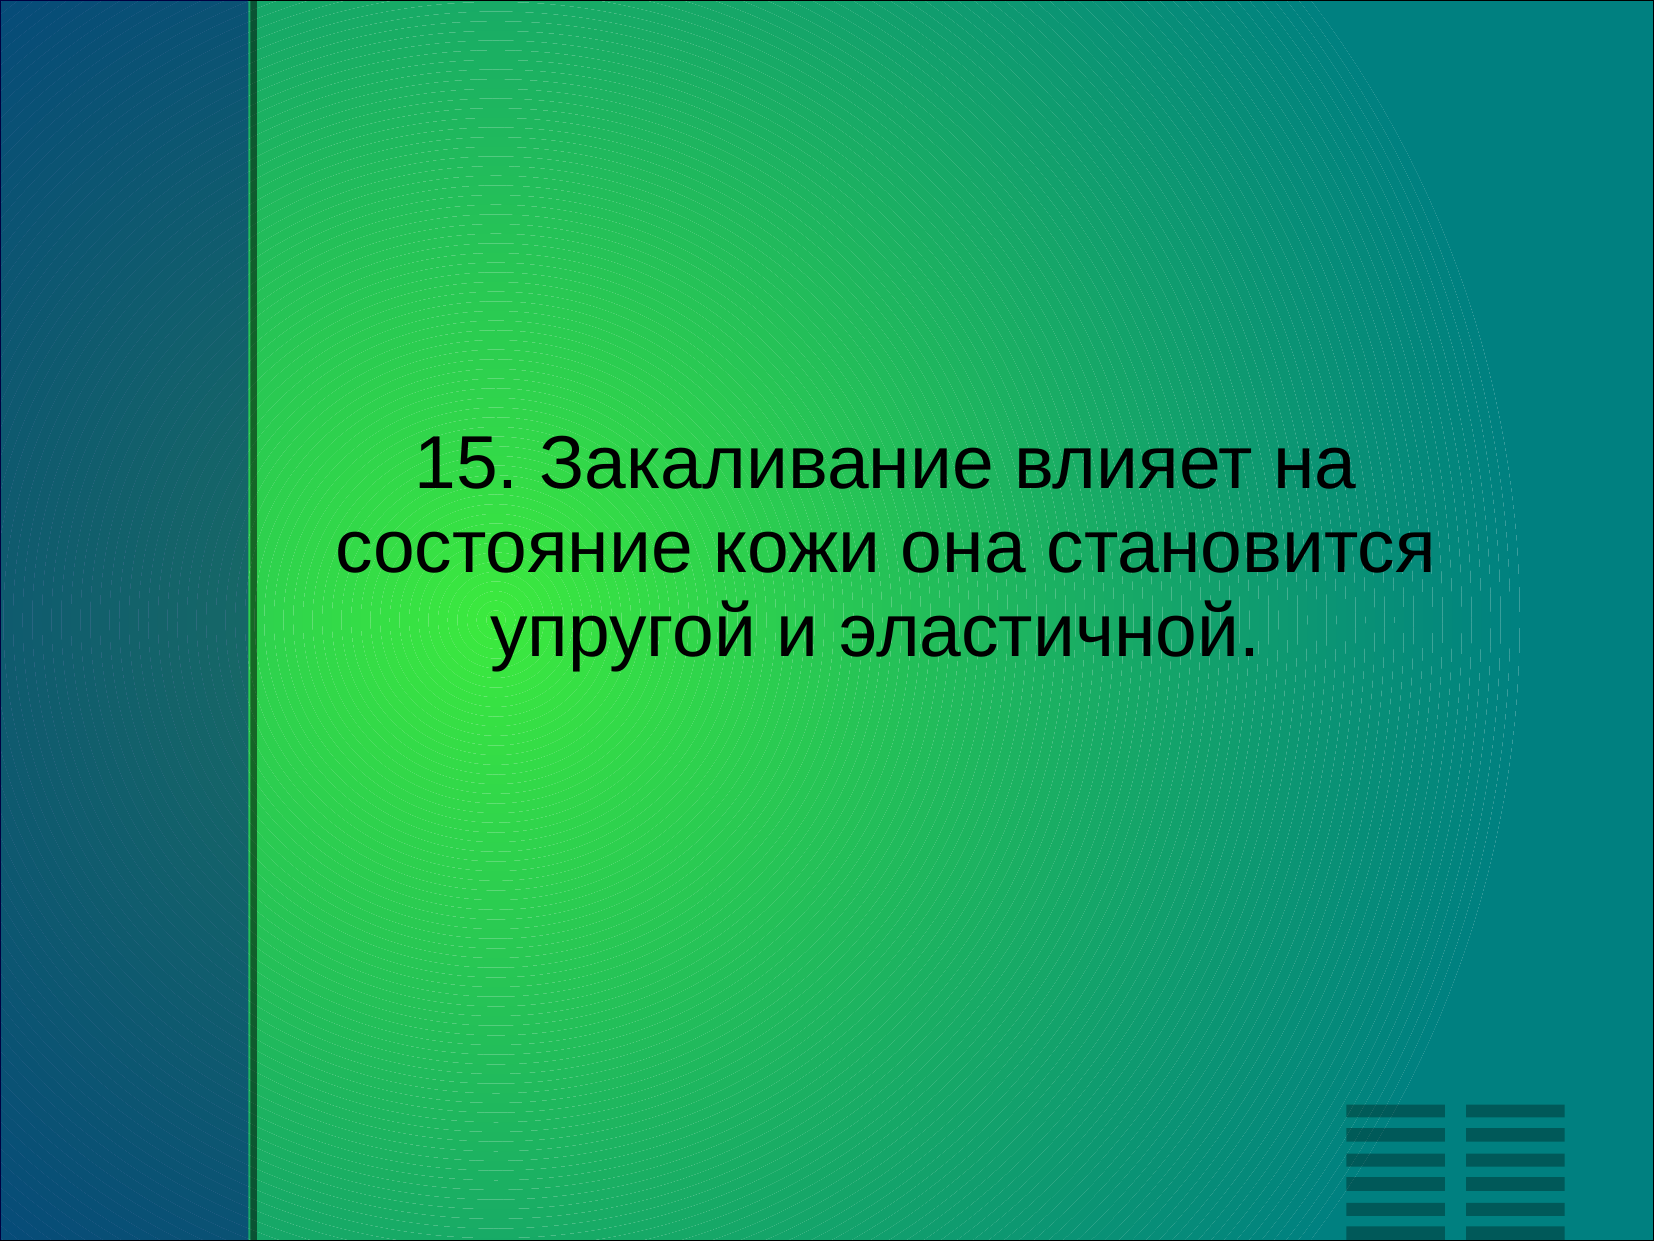

#
15. Закаливание влияет на состояние кожи она становится упругой и эластичной.